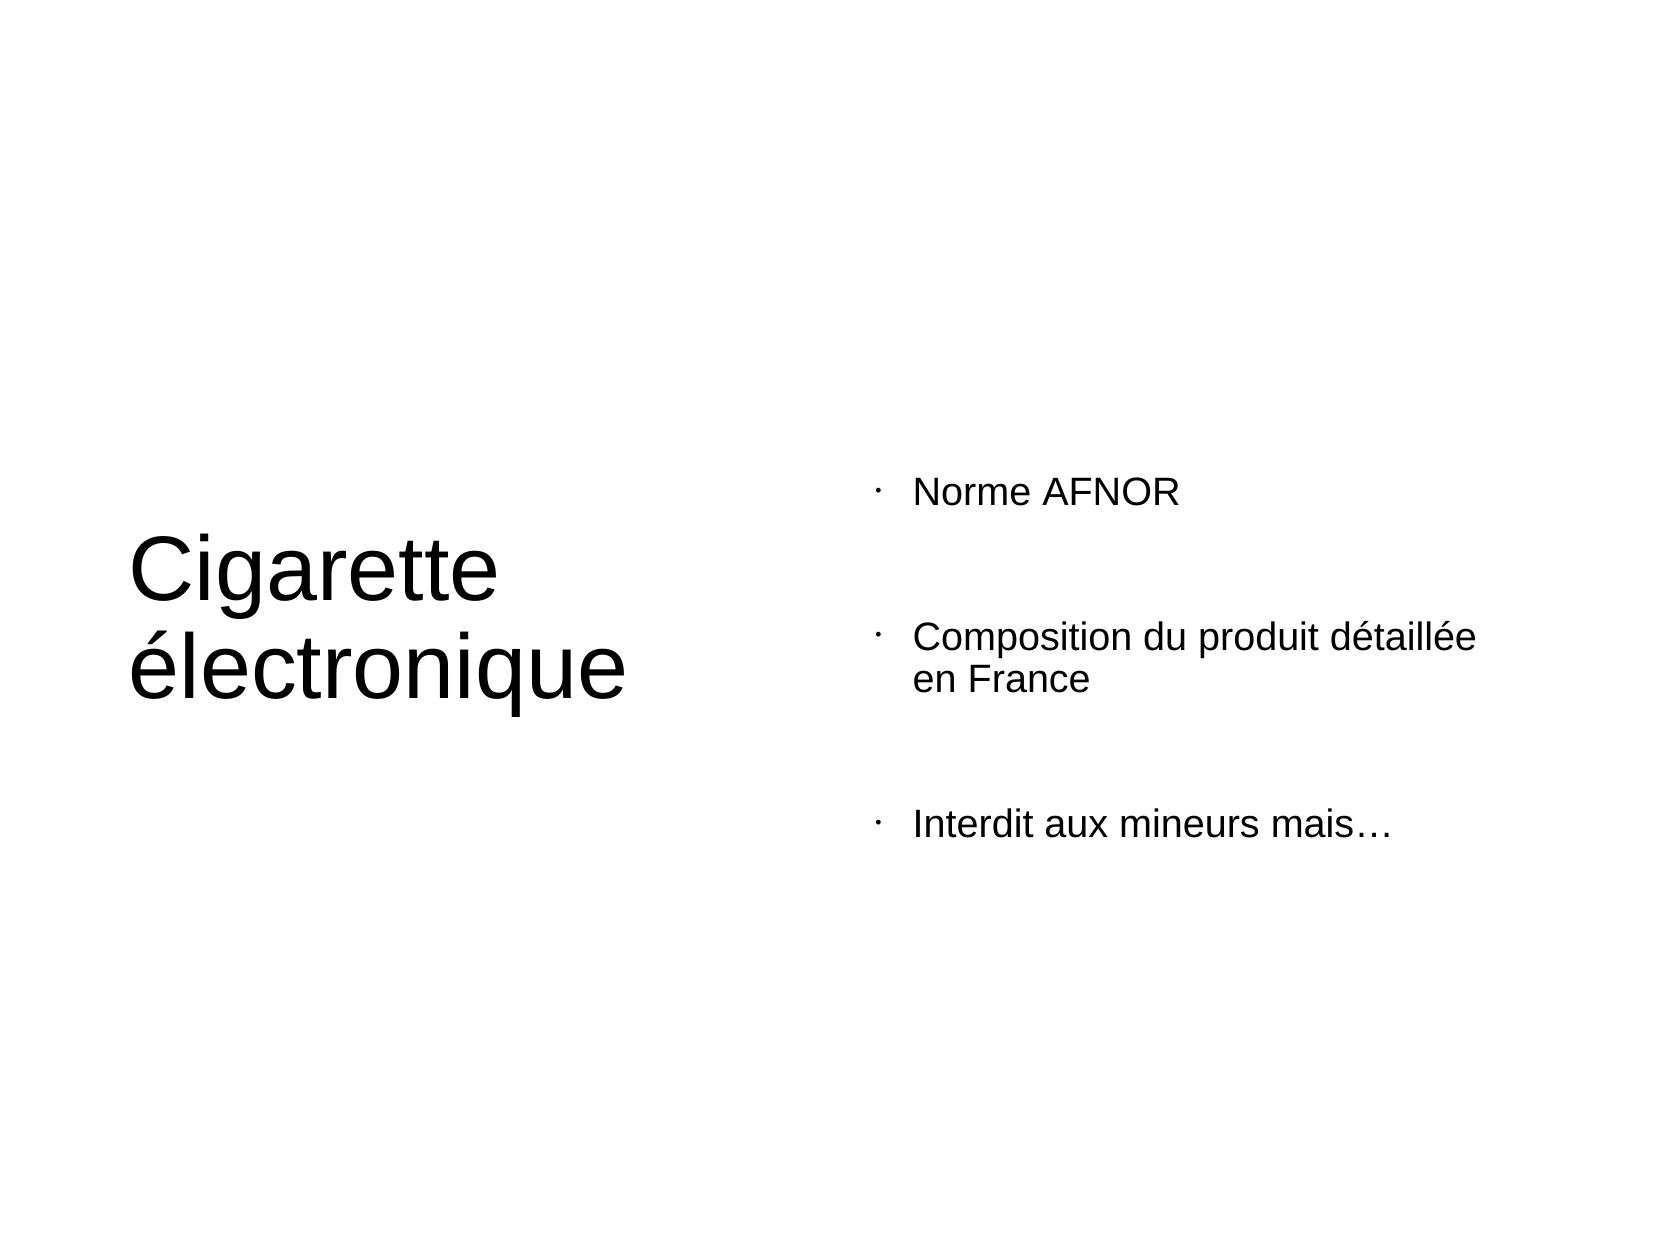

Cigarette électronique
Norme AFNOR
Composition du produit détaillée en France
Interdit aux mineurs mais…